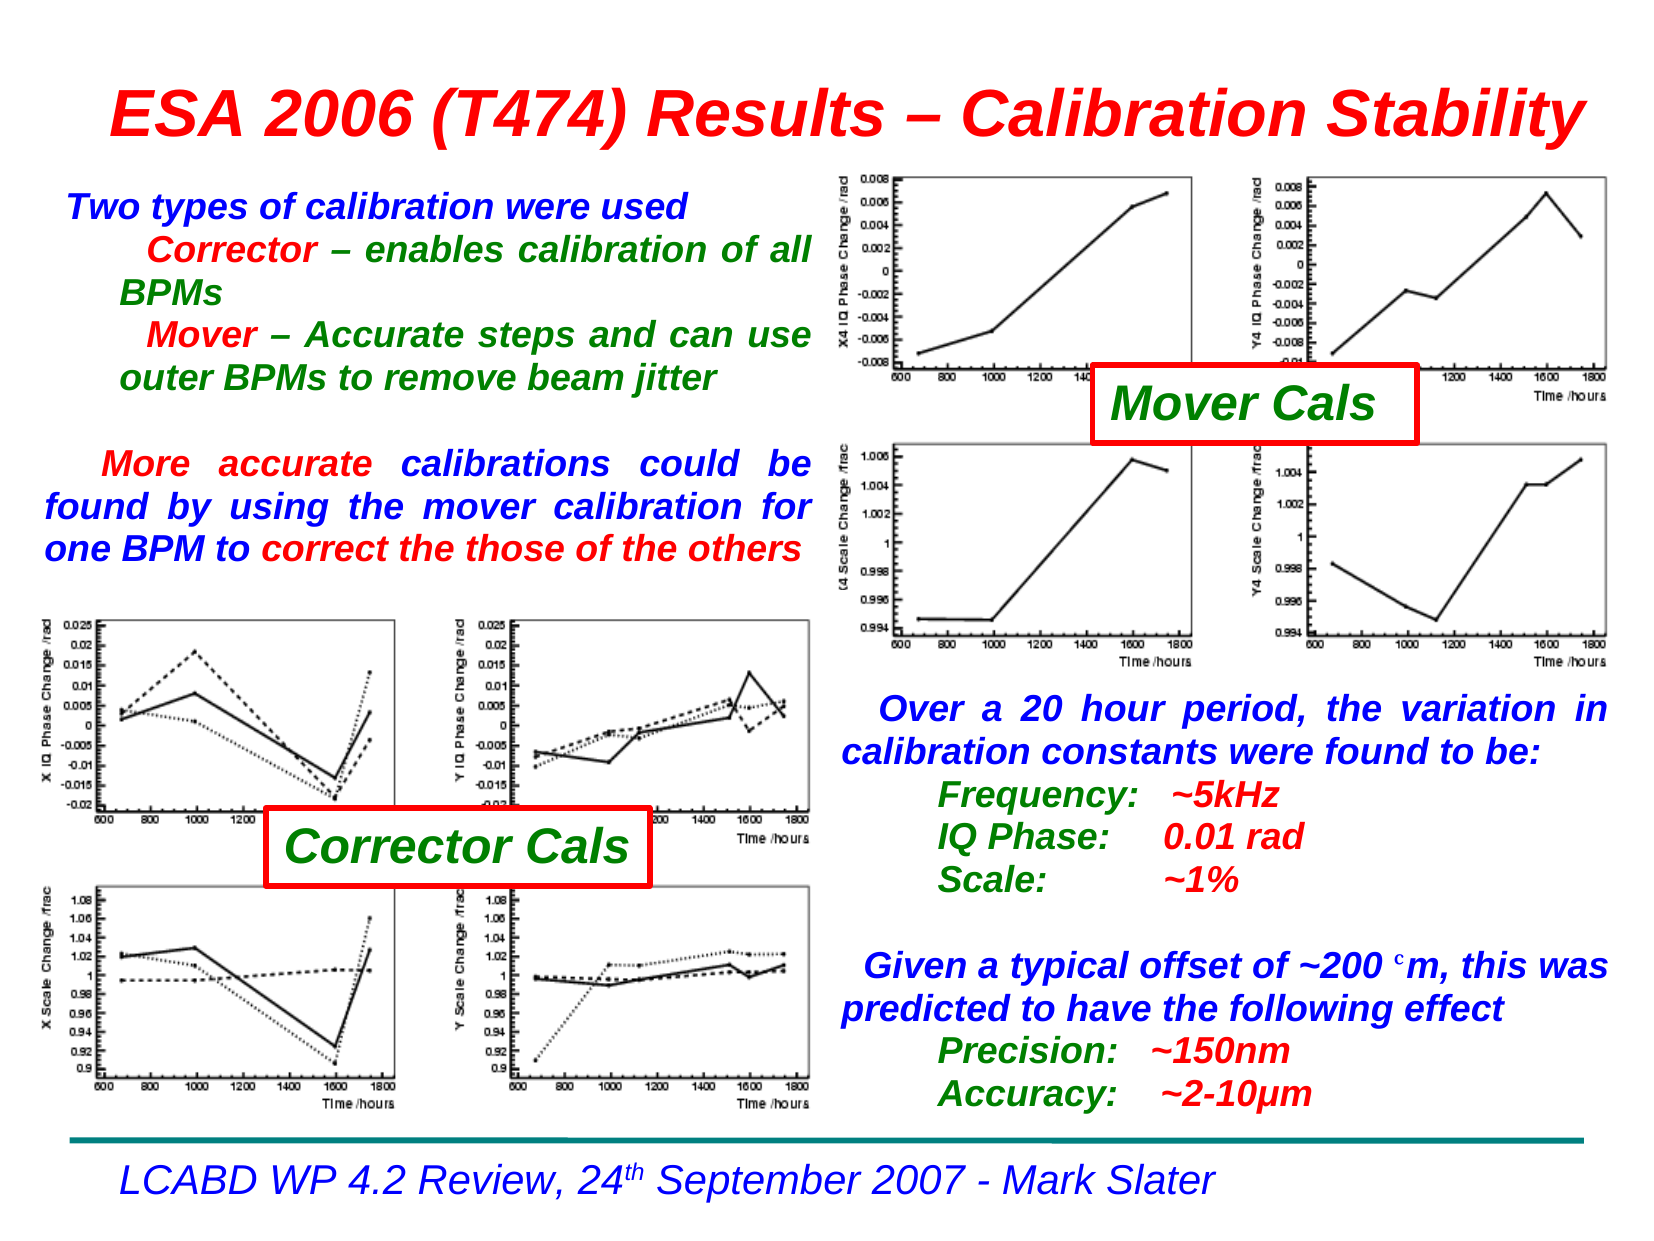

ESA 2006 (T474) Results – Calibration Stability
 Two types of calibration were used
 Corrector – enables calibration of all BPMs
 Mover – Accurate steps and can use outer BPMs to remove beam jitter
 More accurate calibrations could be found by using the mover calibration for one BPM to correct the those of the others
Mover Cals
 Over a 20 hour period, the variation in calibration constants were found to be:
 Frequency: ~5kHz
 IQ Phase: 0.01 rad
 Scale: ~1%
 Given a typical offset of ~200 m, this was predicted to have the following effect
 Precision: ~150nm
 Accuracy: ~2-10μm
Corrector Cals
LCABD WP 4.2 Review, 24th September 2007 - Mark Slater